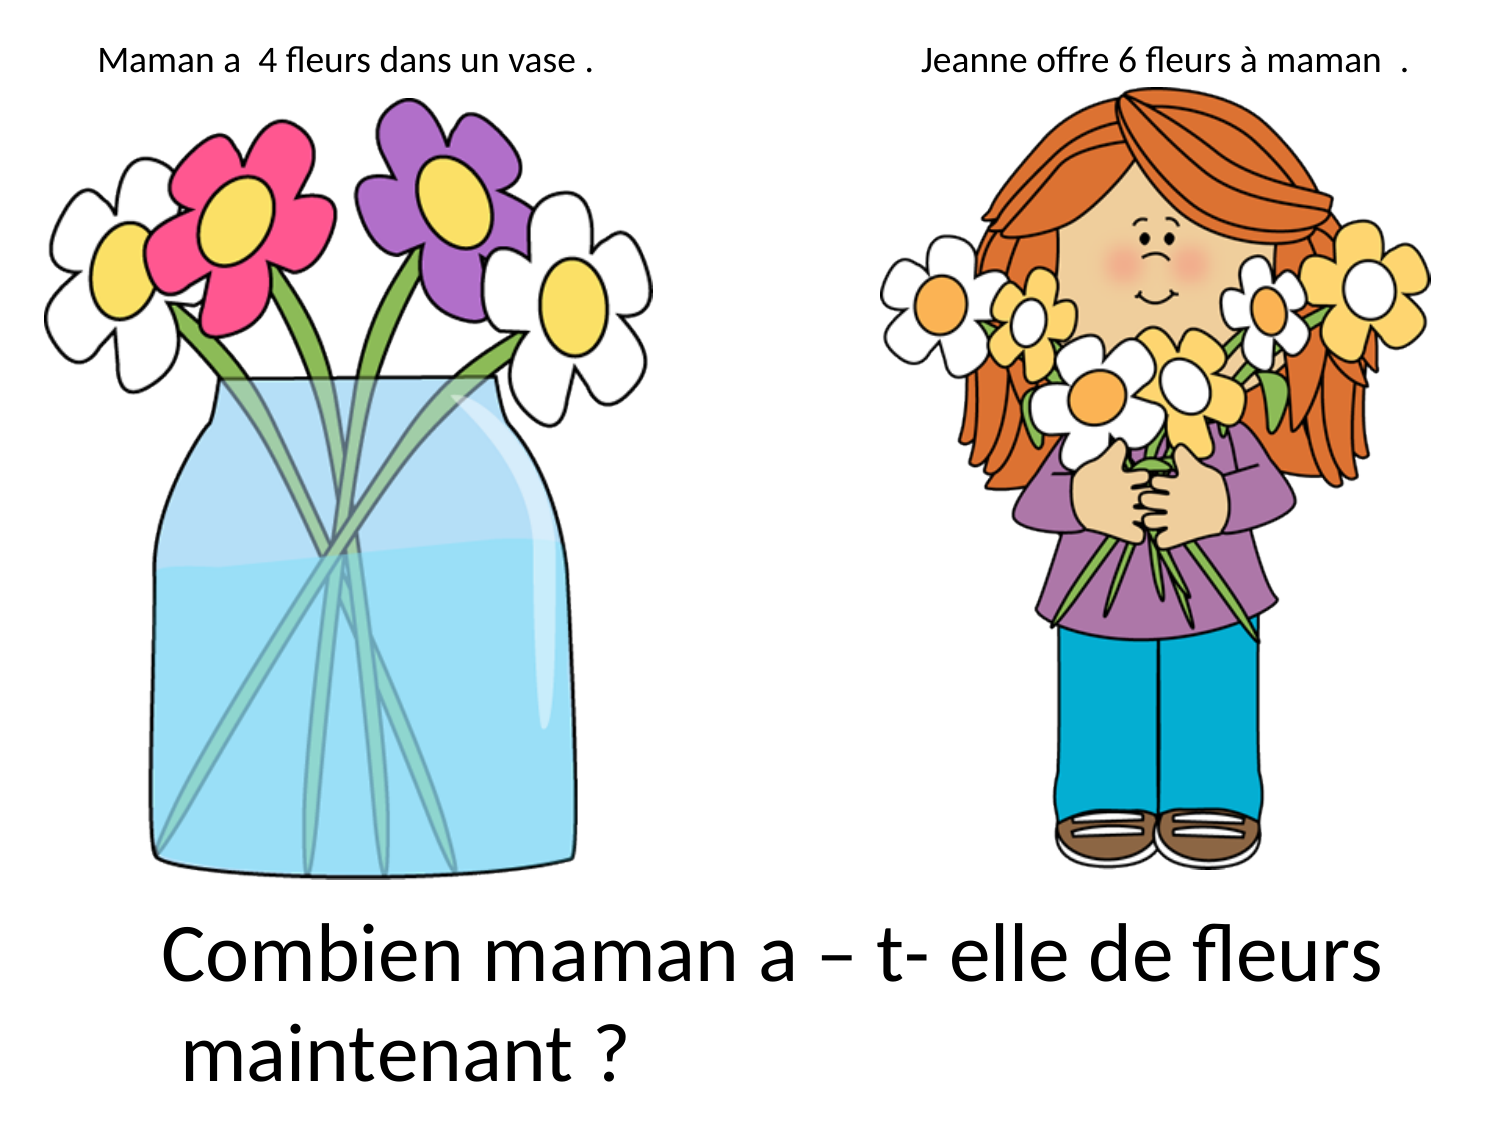

Maman a 4 fleurs dans un vase .
Jeanne offre 6 fleurs à maman .
Combien maman a – t- elle de fleurs
 maintenant ?